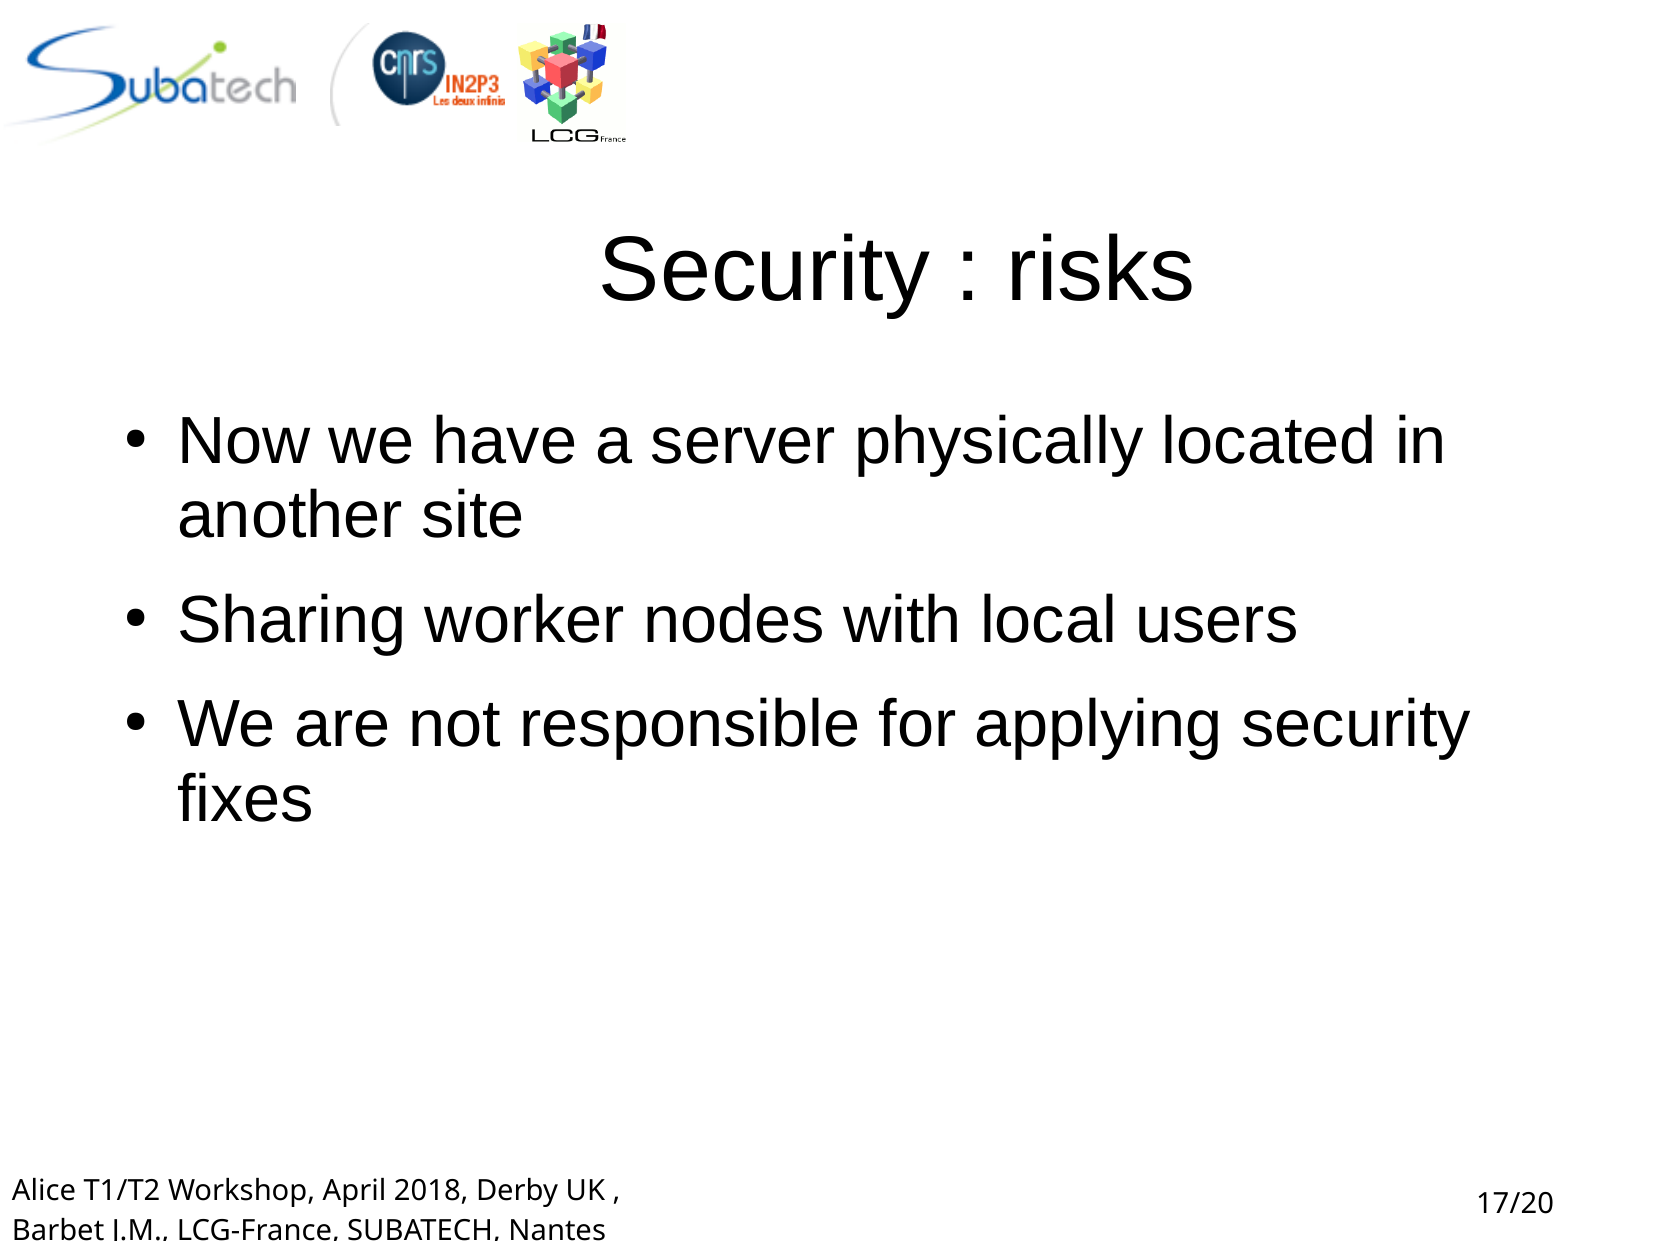

# Security : risks
Now we have a server physically located in another site
Sharing worker nodes with local users
We are not responsible for applying security fixes
17